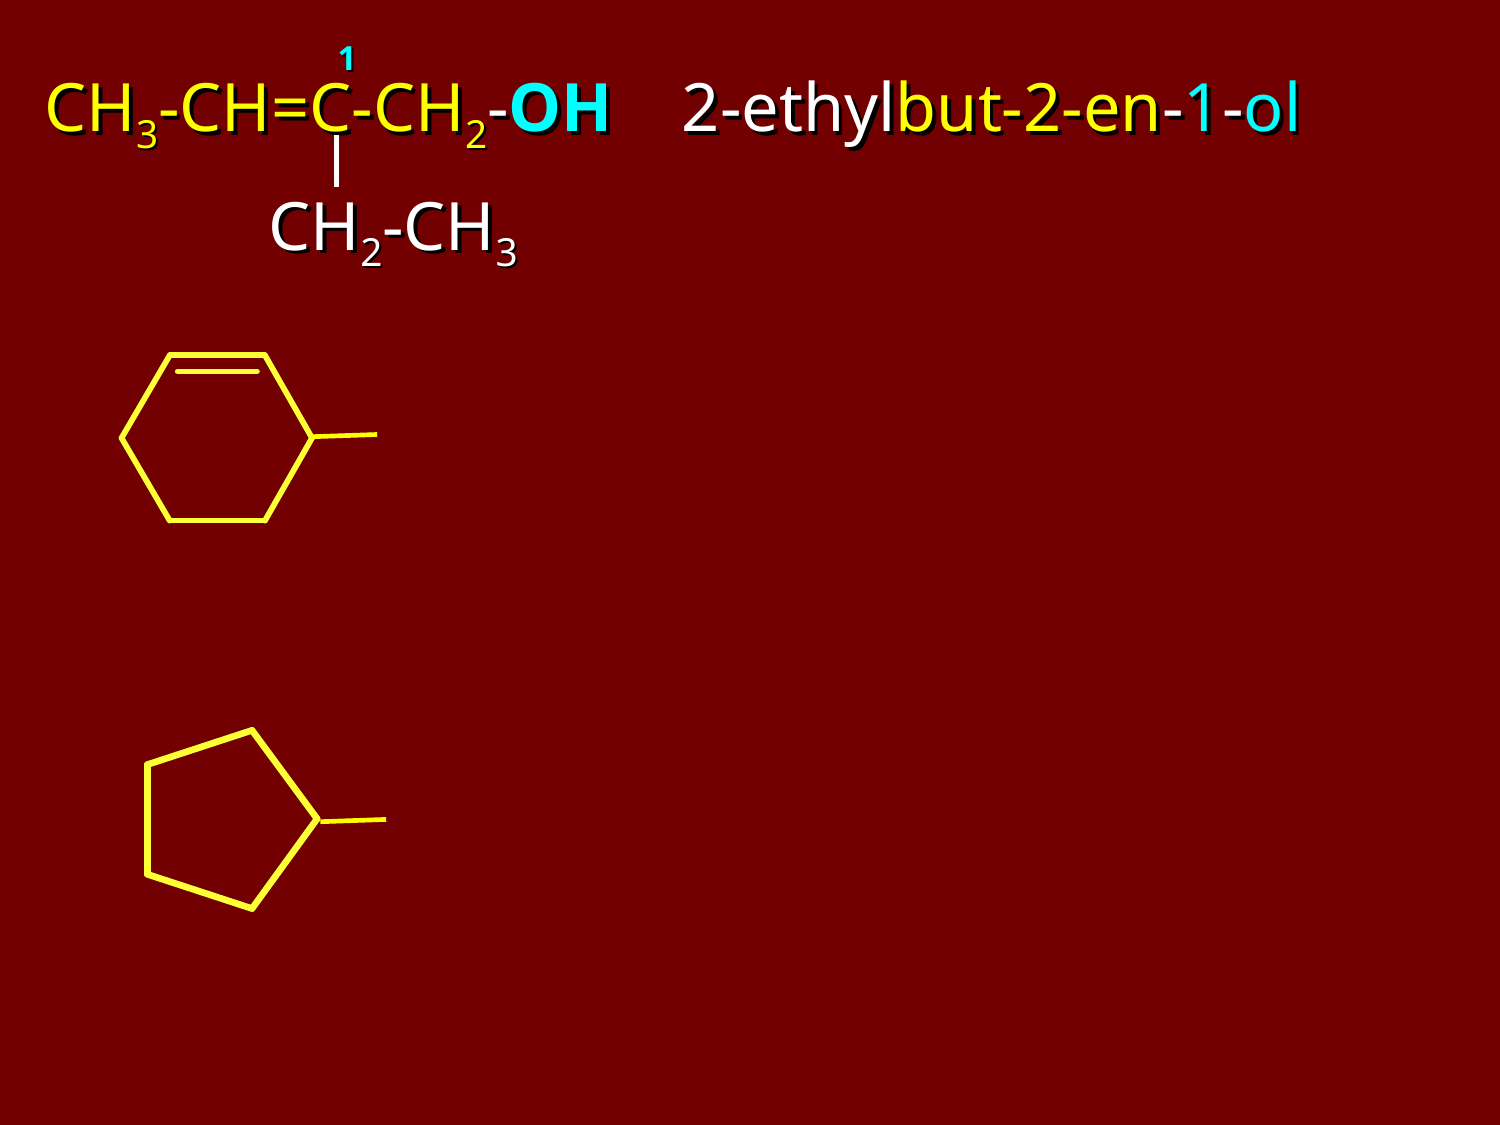

#
 1
CH3-CH=C-CH2-OH 2-ethylbut-2-en-1-ol
 CH2-CH3
 1
 OH
 cyklohex-2-en-1-ol
 OH cyklopentanol